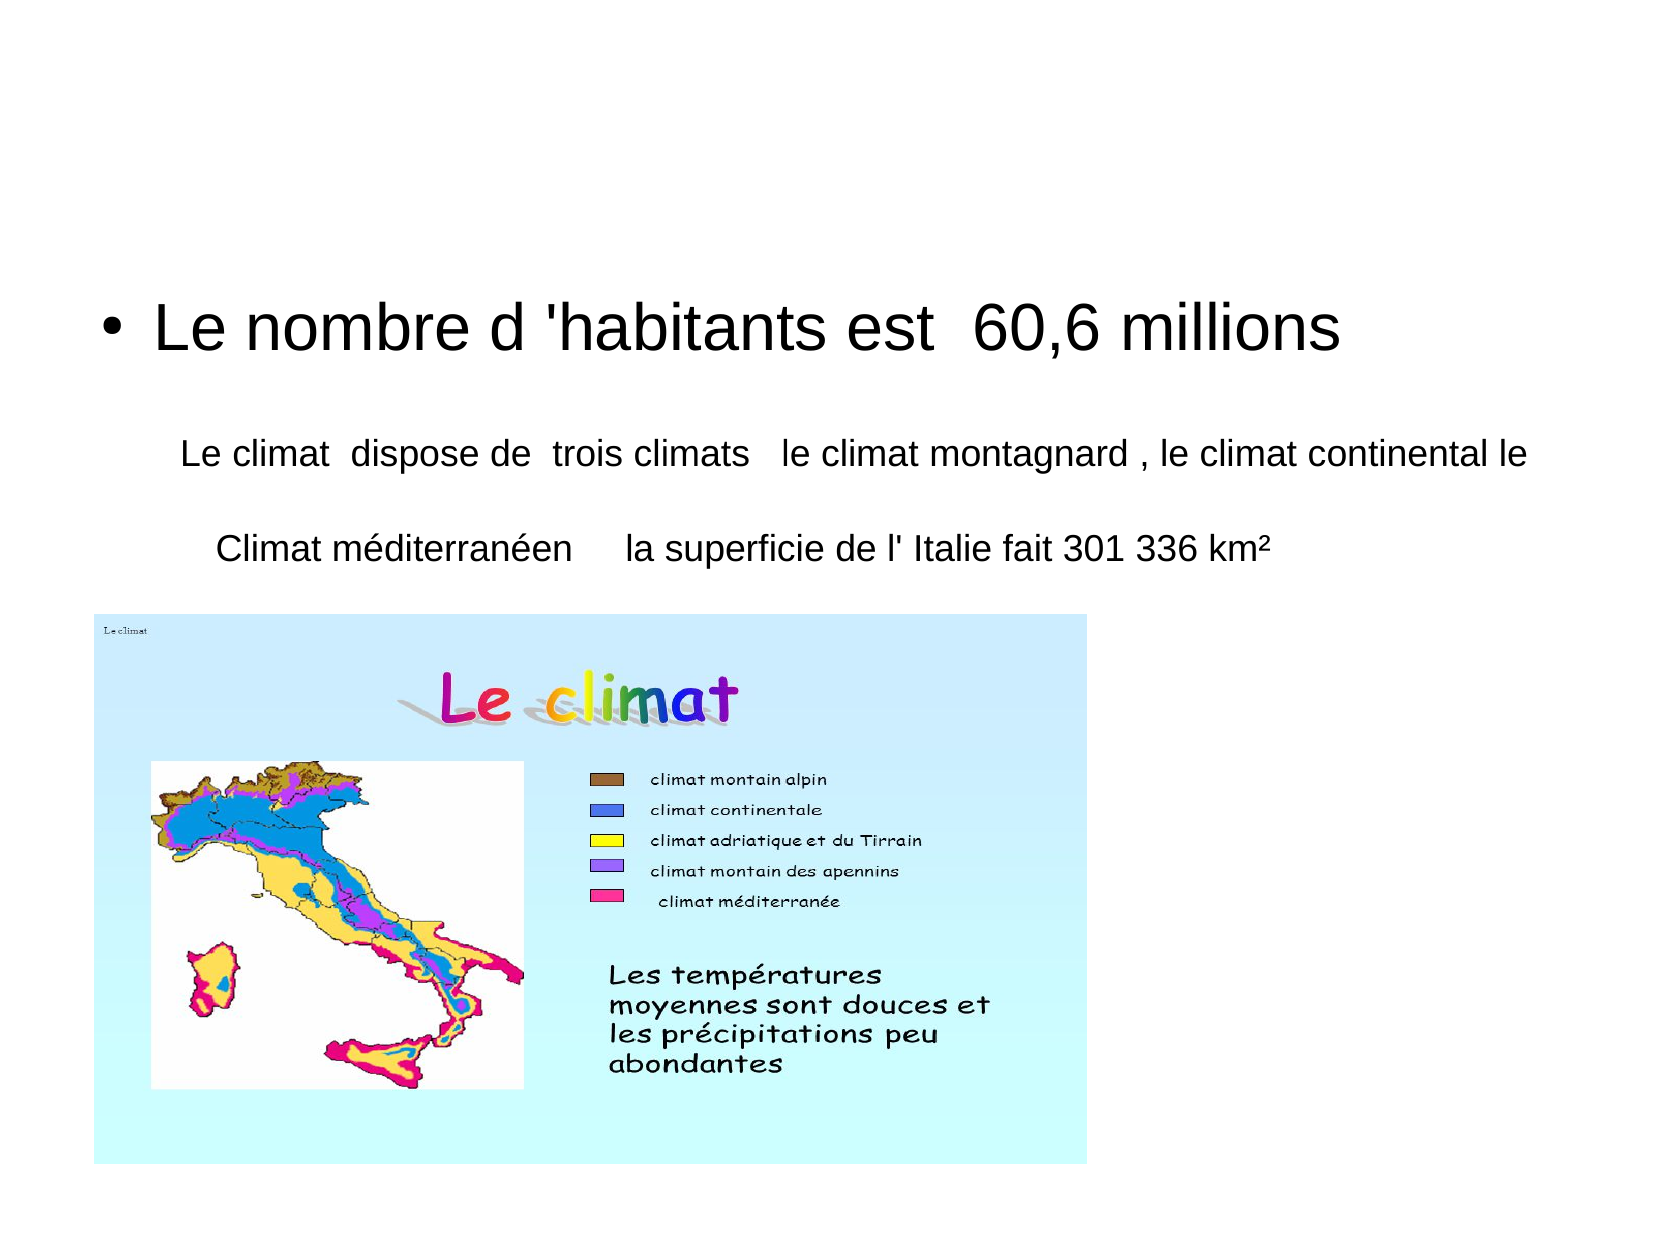

#
Le nombre d 'habitants est 60,6 millions
Le climat dispose de trois climats le climat montagnard , le climat continental le
Climat méditerranéen la superficie de l' Italie fait 301 336 km²